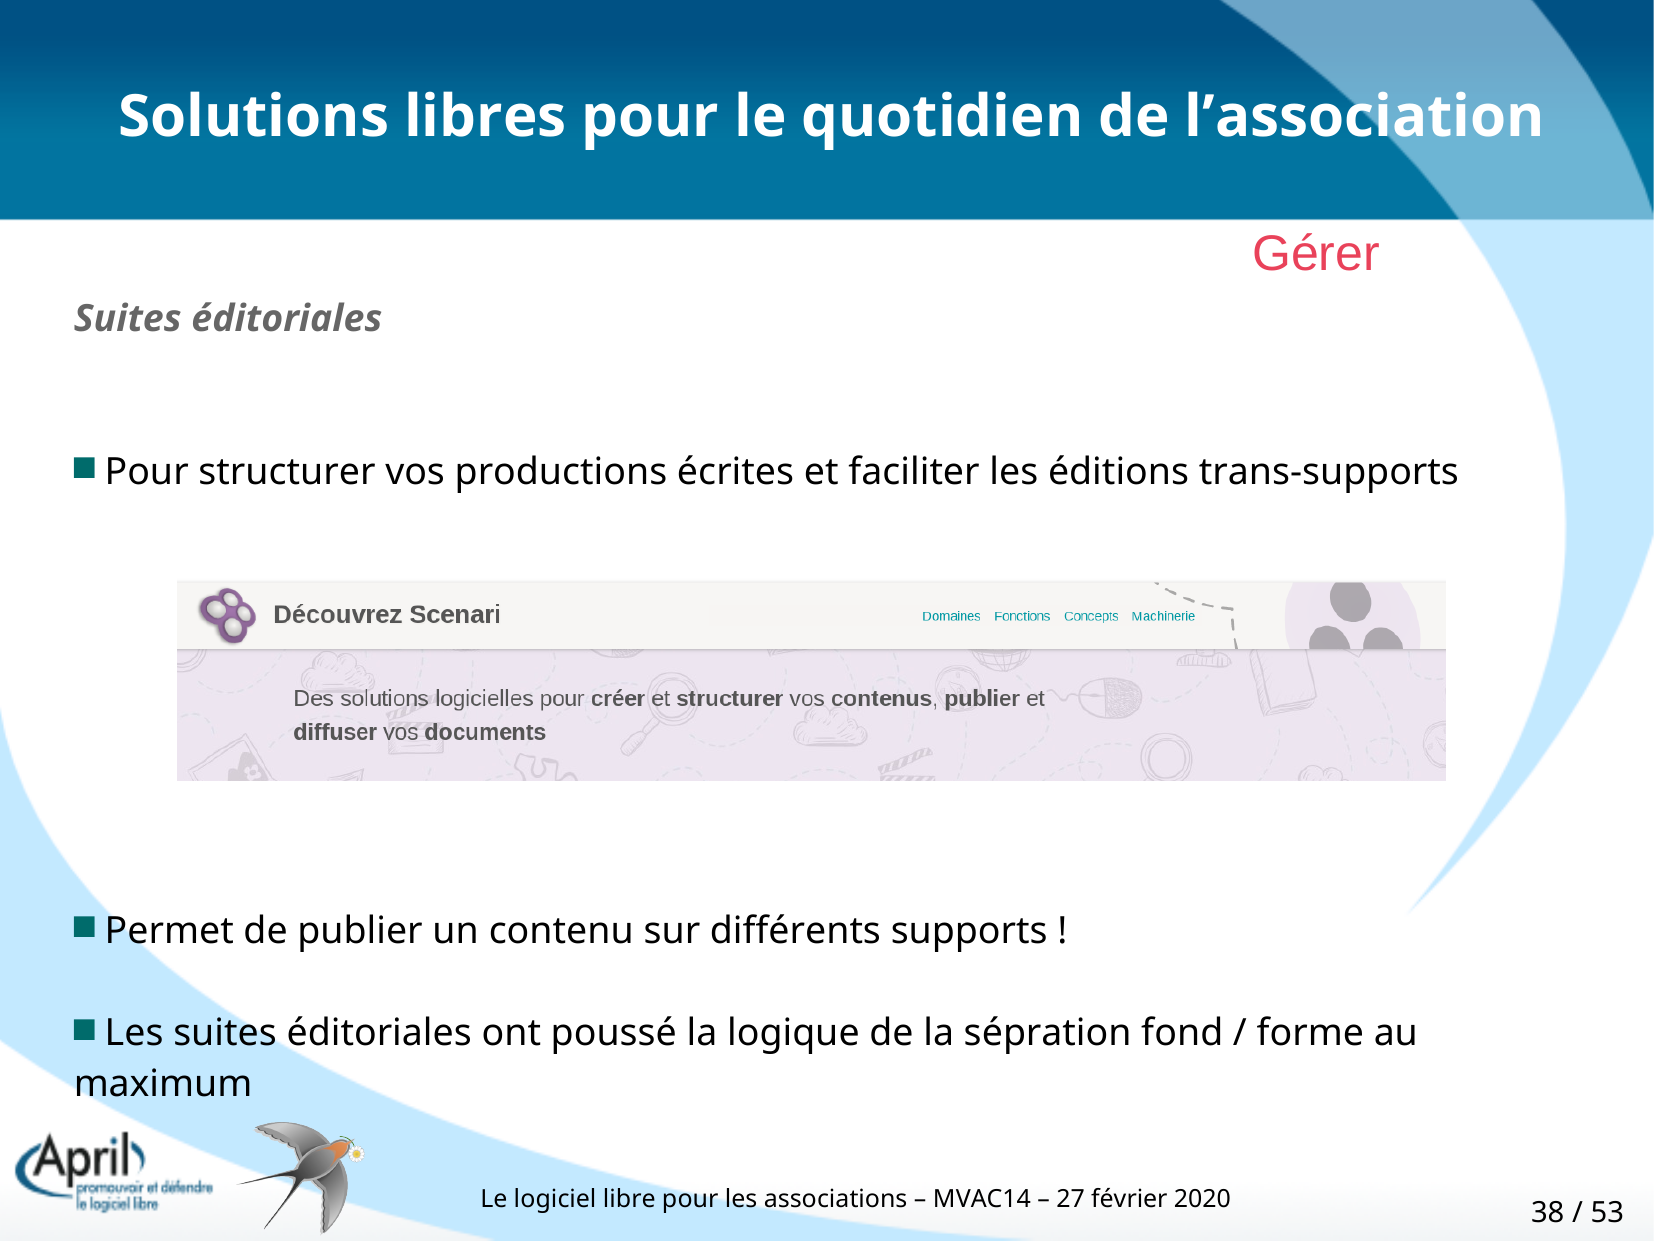

Solutions libres pour le quotidien de l’association
Gérer
Suites éditoriales
 Pour structurer vos productions écrites et faciliter les éditions trans-supports
 Permet de publier un contenu sur différents supports !
 Les suites éditoriales ont poussé la logique de la sépration fond / forme au maximum
38
POSS 2018